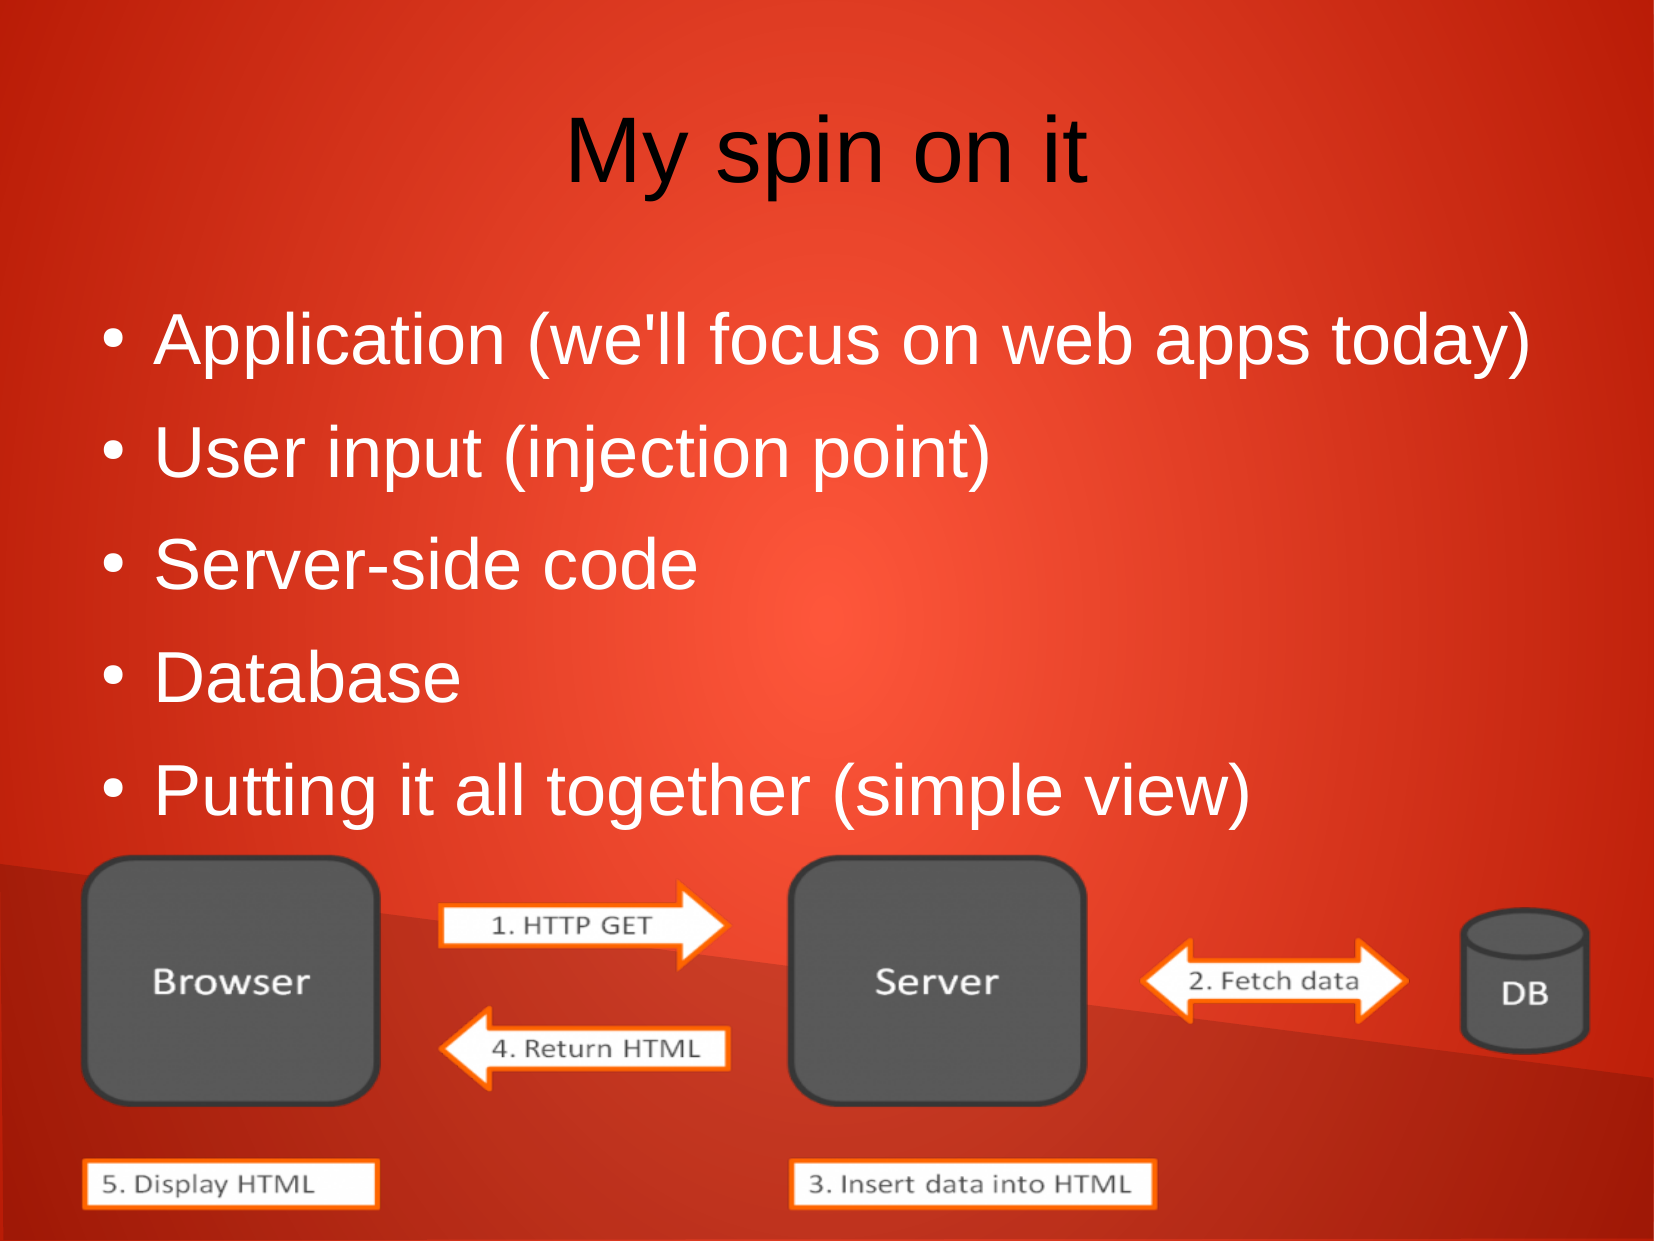

# My spin on it
Application (we'll focus on web apps today)
User input (injection point)
Server-side code
Database
Putting it all together (simple view)